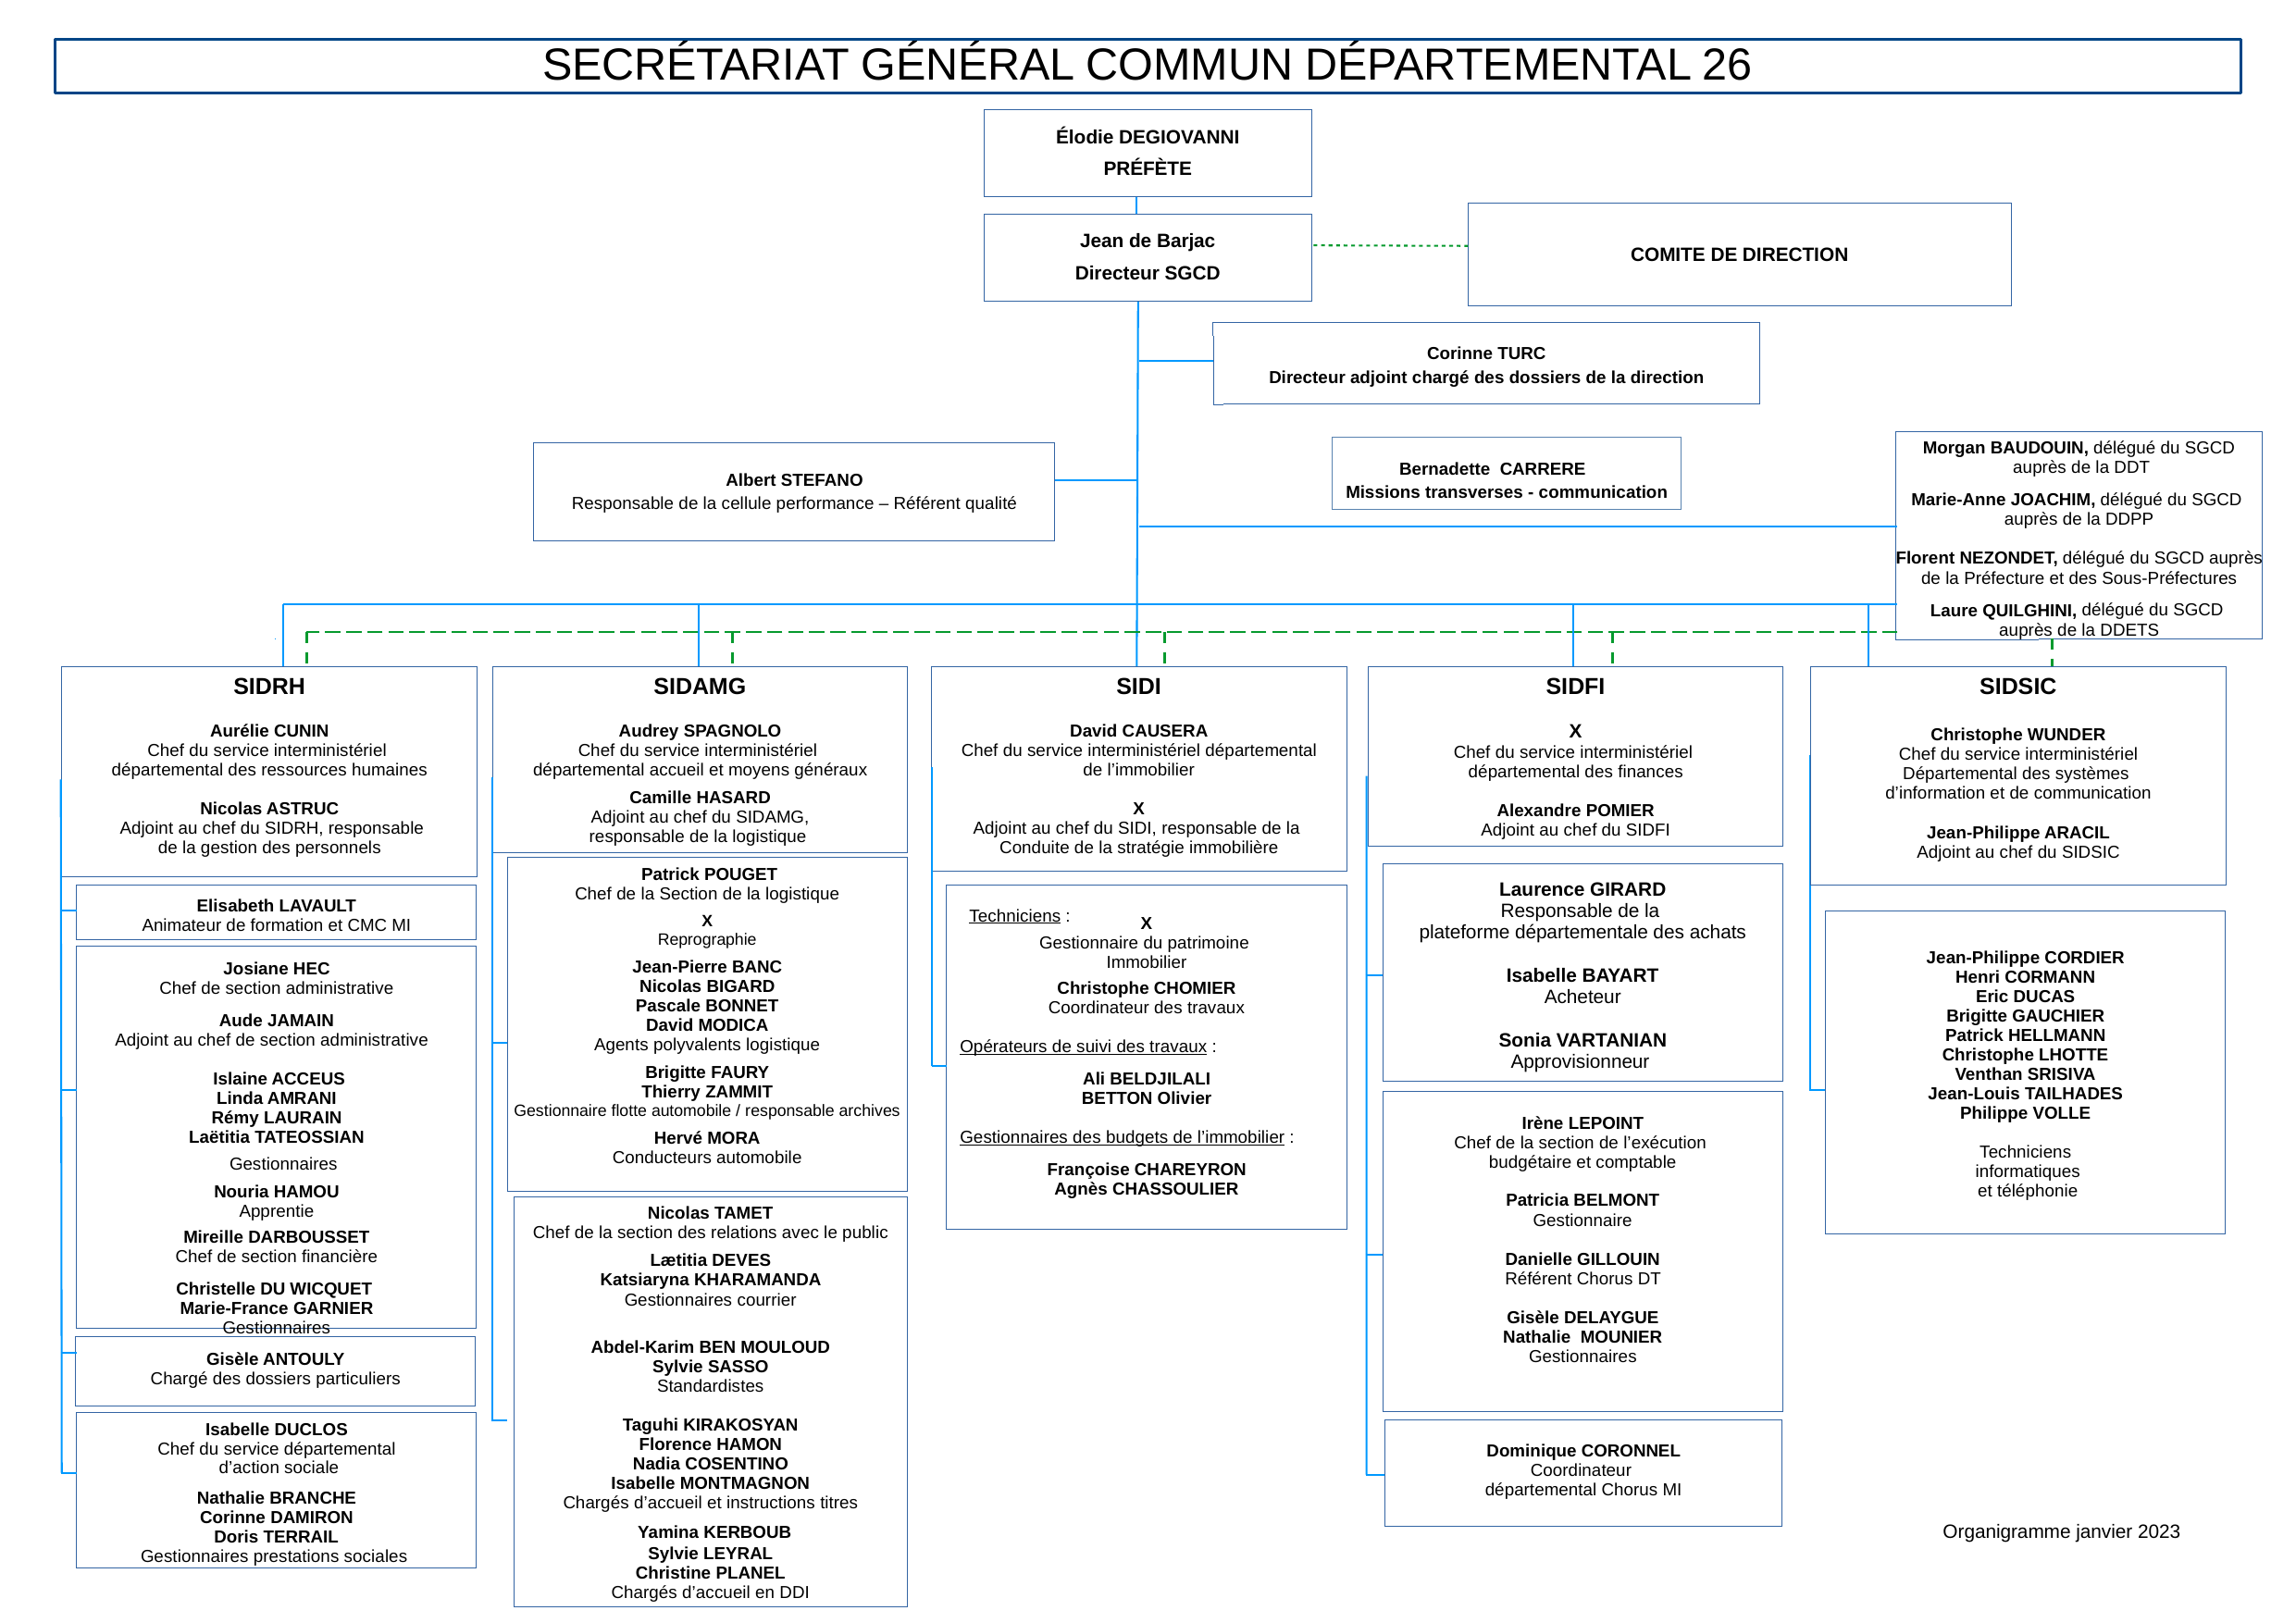

SECRÉTARIAT GÉNÉRAL COMMUN DÉPARTEMENTAL 26
Élodie DEGIOVANNI
PRÉFÈTE
COMITE DE DIRECTION
Jean de Barjac
Directeur SGCD
Corinne TURC
Directeur adjoint chargé des dossiers de la direction
Morgan BAUDOUIN, délégué du SGCD
 auprès de la DDT
Marie-Anne JOACHIM, délégué du SGCD
auprès de la DDPP
Florent NEZONDET, délégué du SGCD auprès
de la Préfecture et des Sous-Préfectures
Laure QUILGHINI, délégué du SGCD
auprès de la DDETS
 Bernadette CARRERE
Missions transverses - communication
Albert STEFANO
Responsable de la cellule performance – Référent qualité
SIDRH
Aurélie CUNIN
Chef du service interministériel
départemental des ressources humaines
Nicolas ASTRUC
 Adjoint au chef du SIDRH, responsable
de la gestion des personnels
SIDAMG
Audrey SPAGNOLO
Chef du service interministériel
départemental accueil et moyens généraux
Camille HASARD
Adjoint au chef du SIDAMG,
responsable de la logistique
SIDI
David CAUSERA
Chef du service interministériel départemental
de l’immobilier
X
Adjoint au chef du SIDI, responsable de la
Conduite de la stratégie immobilière
SIDFI
X
Chef du service interministériel
départemental des finances
Alexandre POMIER
 Adjoint au chef du SIDFI
SIDSIC
Christophe WUNDER
Chef du service interministériel
Départemental des systèmes
d’information et de communication
Jean-Philippe ARACIL
Adjoint au chef du SIDSIC
 Patrick POUGET
Chef de la Section de la logistique
X
Reprographie
Jean-Pierre BANC
Nicolas BIGARD
Pascale BONNET
David MODICA
Agents polyvalents logistique
Brigitte FAURY
Thierry ZAMMIT
Gestionnaire flotte automobile / responsable archives
Hervé MORA
Conducteurs automobile
Laurence GIRARD
Responsable de la
plateforme départementale des achats
Isabelle BAYART
Acheteur
Sonia VARTANIAN
Approvisionneur
Elisabeth LAVAULT
Animateur de formation et CMC MI
X
Gestionnaire du patrimoine
Immobilier
Christophe CHOMIER
Coordinateur des travaux
Opérateurs de suivi des travaux :
Ali BELDJILALI
BETTON Olivier
Gestionnaires des budgets de l’immobilier :
Françoise CHAREYRON
Agnès CHASSOULIER
Techniciens :
Jean-Philippe CORDIER
Henri CORMANN
Eric DUCAS
Brigitte GAUCHIER
Patrick HELLMANN
Christophe LHOTTE
Venthan SRISIVA
Jean-Louis TAILHADES
Philippe VOLLE
Techniciens
 informatiques
 et téléphonie
Josiane HEC
Chef de section administrative
Aude JAMAIN
Adjoint au chef de section administrative
 Islaine ACCEUS
Linda AMRANI
Rémy LAURAIN
Laëtitia TATEOSSIAN
 Gestionnaires
Nouria HAMOU
Apprentie
Mireille DARBOUSSET
Chef de section financière
Christelle DU WICQUET
Marie-France GARNIER
Gestionnaires
Irène LEPOINT
Chef de la section de l’exécution
budgétaire et comptable
Patricia BELMONT
Gestionnaire
Danielle GILLOUIN
 Référent Chorus DT
Gisèle DELAYGUE
Nathalie MOUNIER
Gestionnaires
Nicolas TAMET
Chef de la section des relations avec le public
Lætitia DEVES
Katsiaryna KHARAMANDA
Gestionnaires courrier
Abdel-Karim BEN MOULOUD
Sylvie SASSO
Standardistes
Taguhi KIRAKOSYAN
Florence HAMON
Nadia COSENTINO
Isabelle MONTMAGNON
Chargés d’accueil et instructions titres
 Yamina KERBOUB
Sylvie LEYRAL
Christine PLANEL
Chargés d’accueil en DDI
Gisèle ANTOULY
Chargé des dossiers particuliers
Isabelle DUCLOS
Chef du service départemental
 d’action sociale
Nathalie BRANCHE
Corinne DAMIRON
Doris TERRAIL
Gestionnaires prestations sociales
Dominique CORONNEL
Coordinateur
départemental Chorus MI
Organigramme janvier 2023